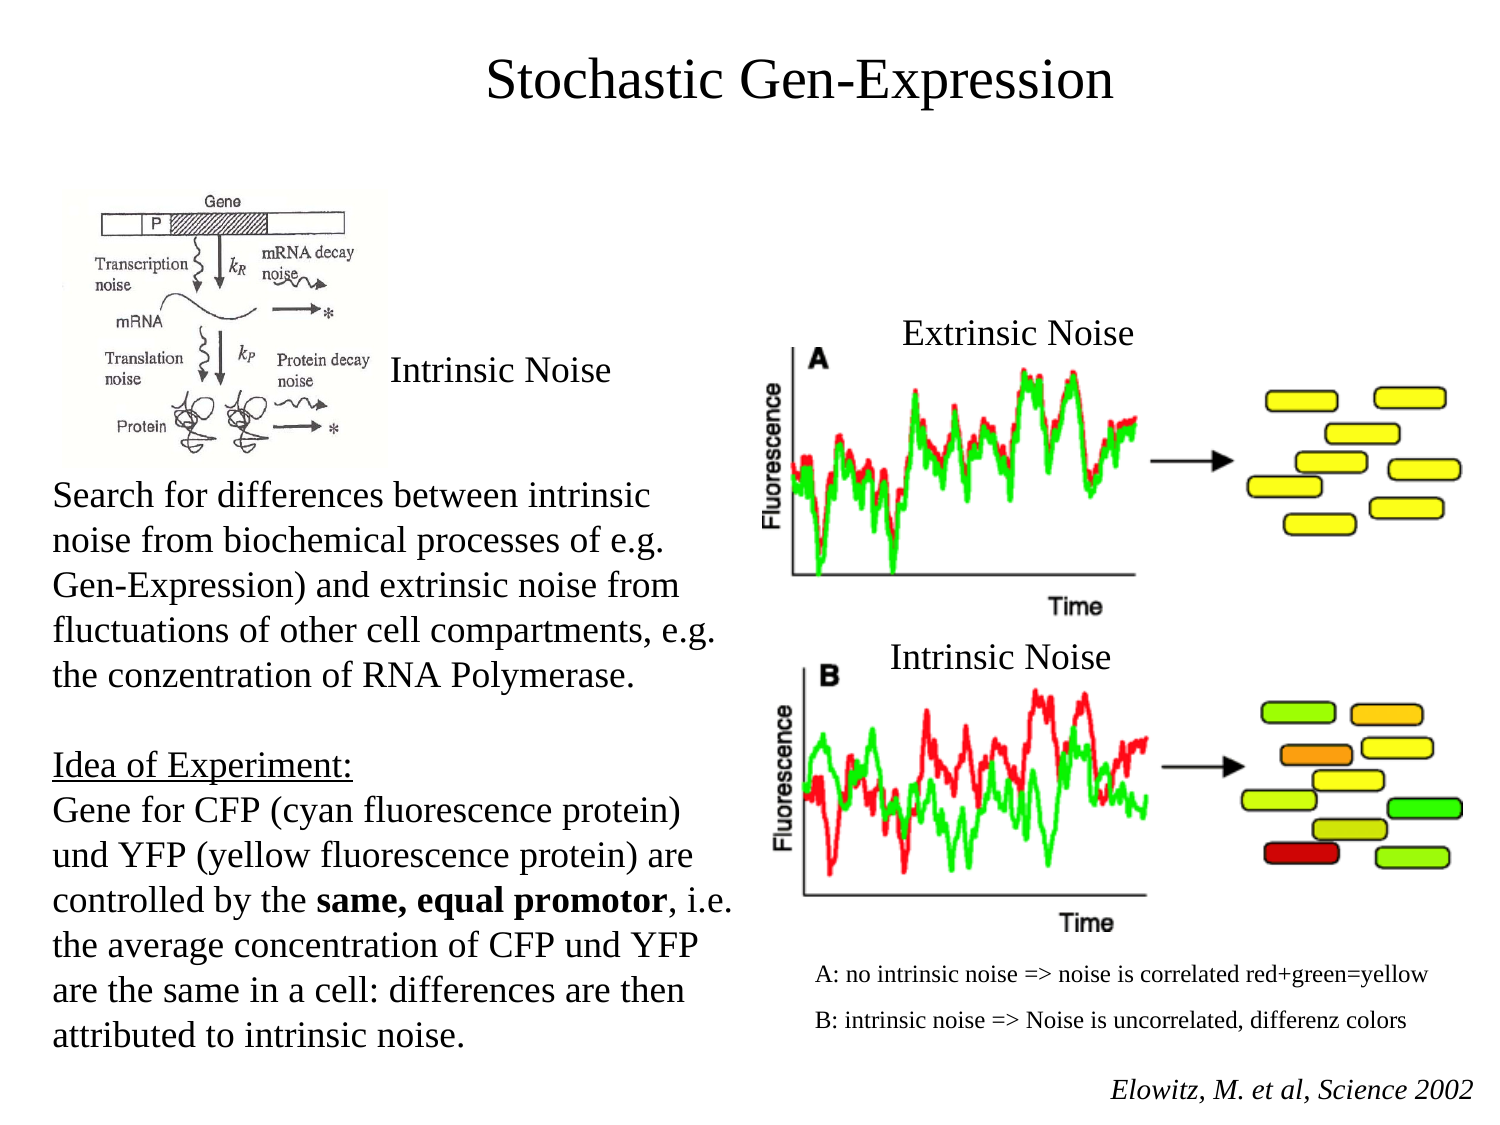

Stochastic Gen-Expression
Extrinsic Noise
Intrinsic Noise
Search for differences between intrinsic noise from biochemical processes of e.g. Gen-Expression) and extrinsic noise from fluctuations of other cell compartments, e.g. the conzentration of RNA Polymerase.
Idea of Experiment:
Gene for CFP (cyan fluorescence protein) und YFP (yellow fluorescence protein) are controlled by the same, equal promotor, i.e. the average concentration of CFP und YFP are the same in a cell: differences are then attributed to intrinsic noise.
Intrinsic Noise
A: no intrinsic noise => noise is correlated red+green=yellow
B: intrinsic noise => Noise is uncorrelated, differenz colors
Elowitz, M. et al, Science 2002